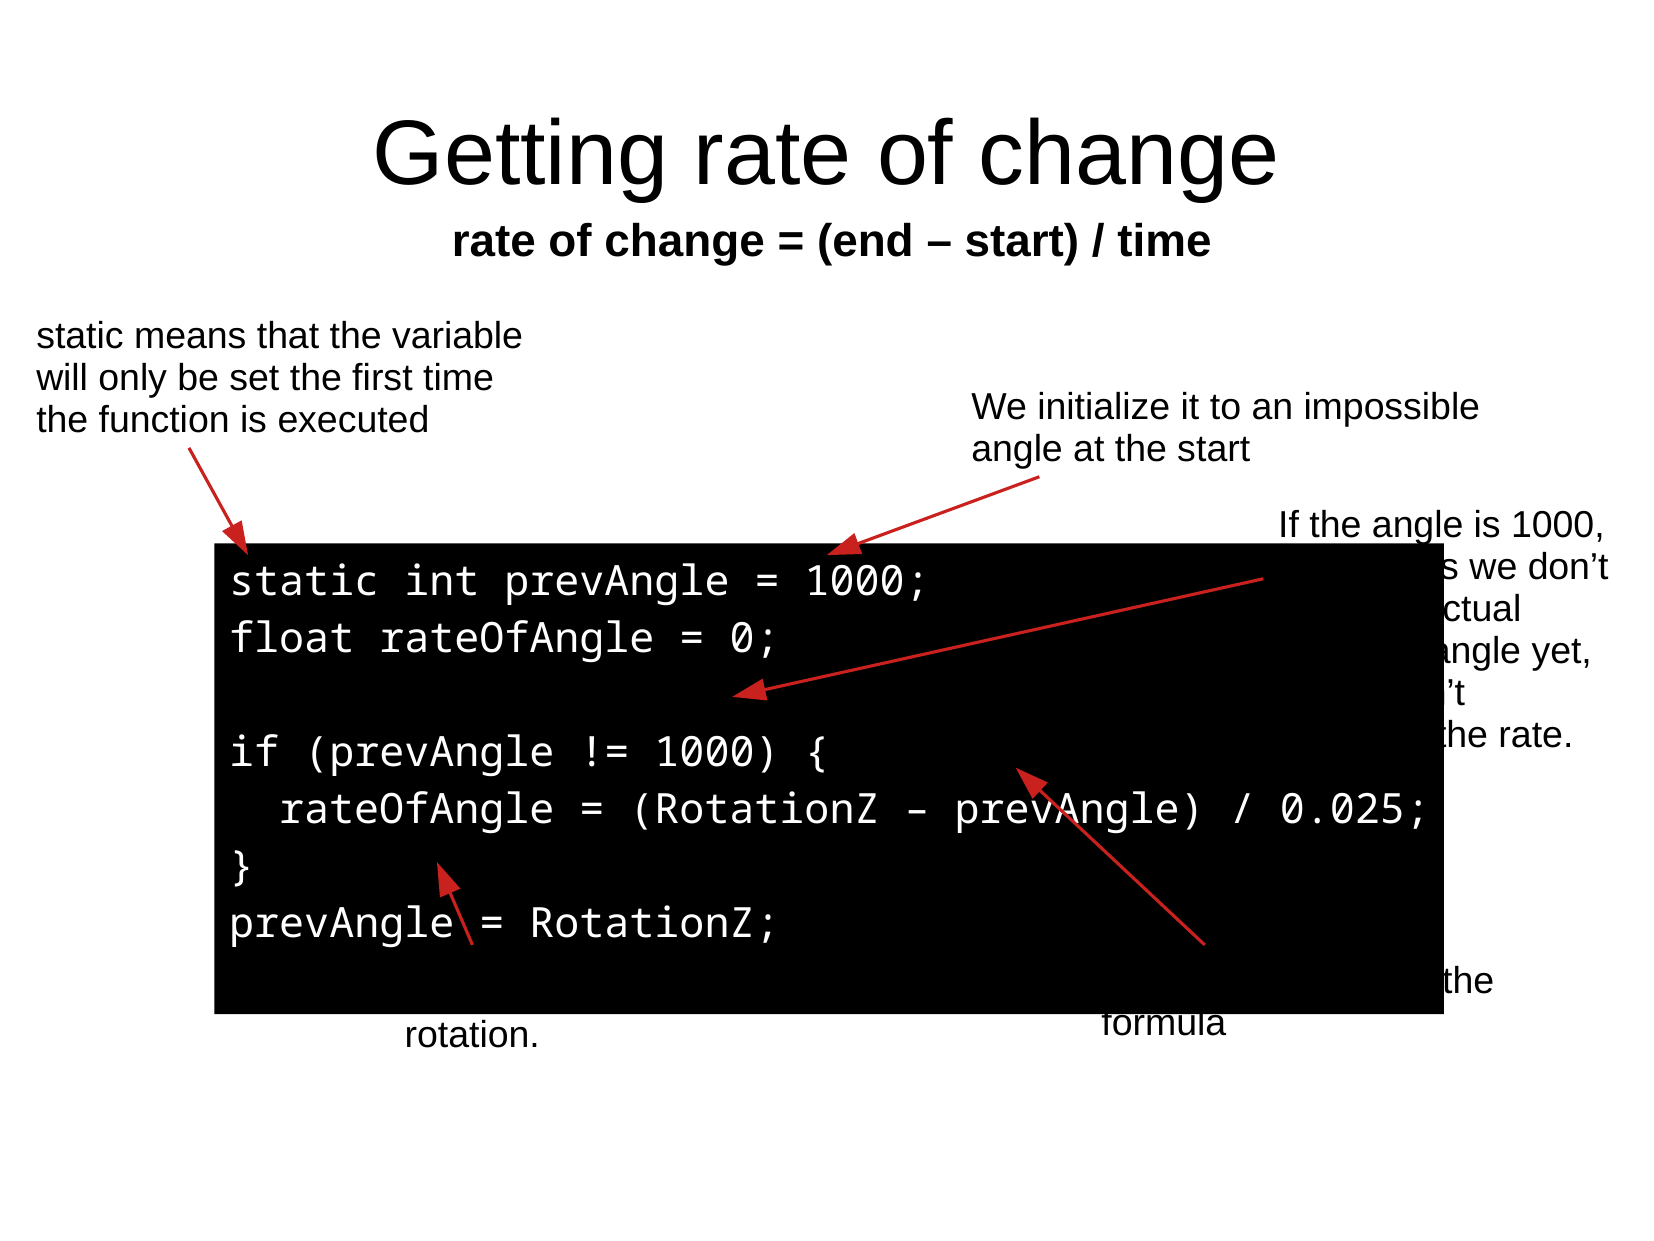

# Getting rate of change
rate of change = (end – start) / time
static means that the variable will only be set the first time the function is executed
We initialize it to an impossible angle at the start
If the angle is 1000, this means we don’t have an actual previous angle yet, so we can’t calculate the rate.
static int prevAngle = 1000;
float rateOfAngle = 0;
if (prevAngle != 1000) {
 rateOfAngle = (RotationZ – prevAngle) / 0.025;
}
prevAngle = RotationZ;
Calculate rate using the formula
Save the current rotation.